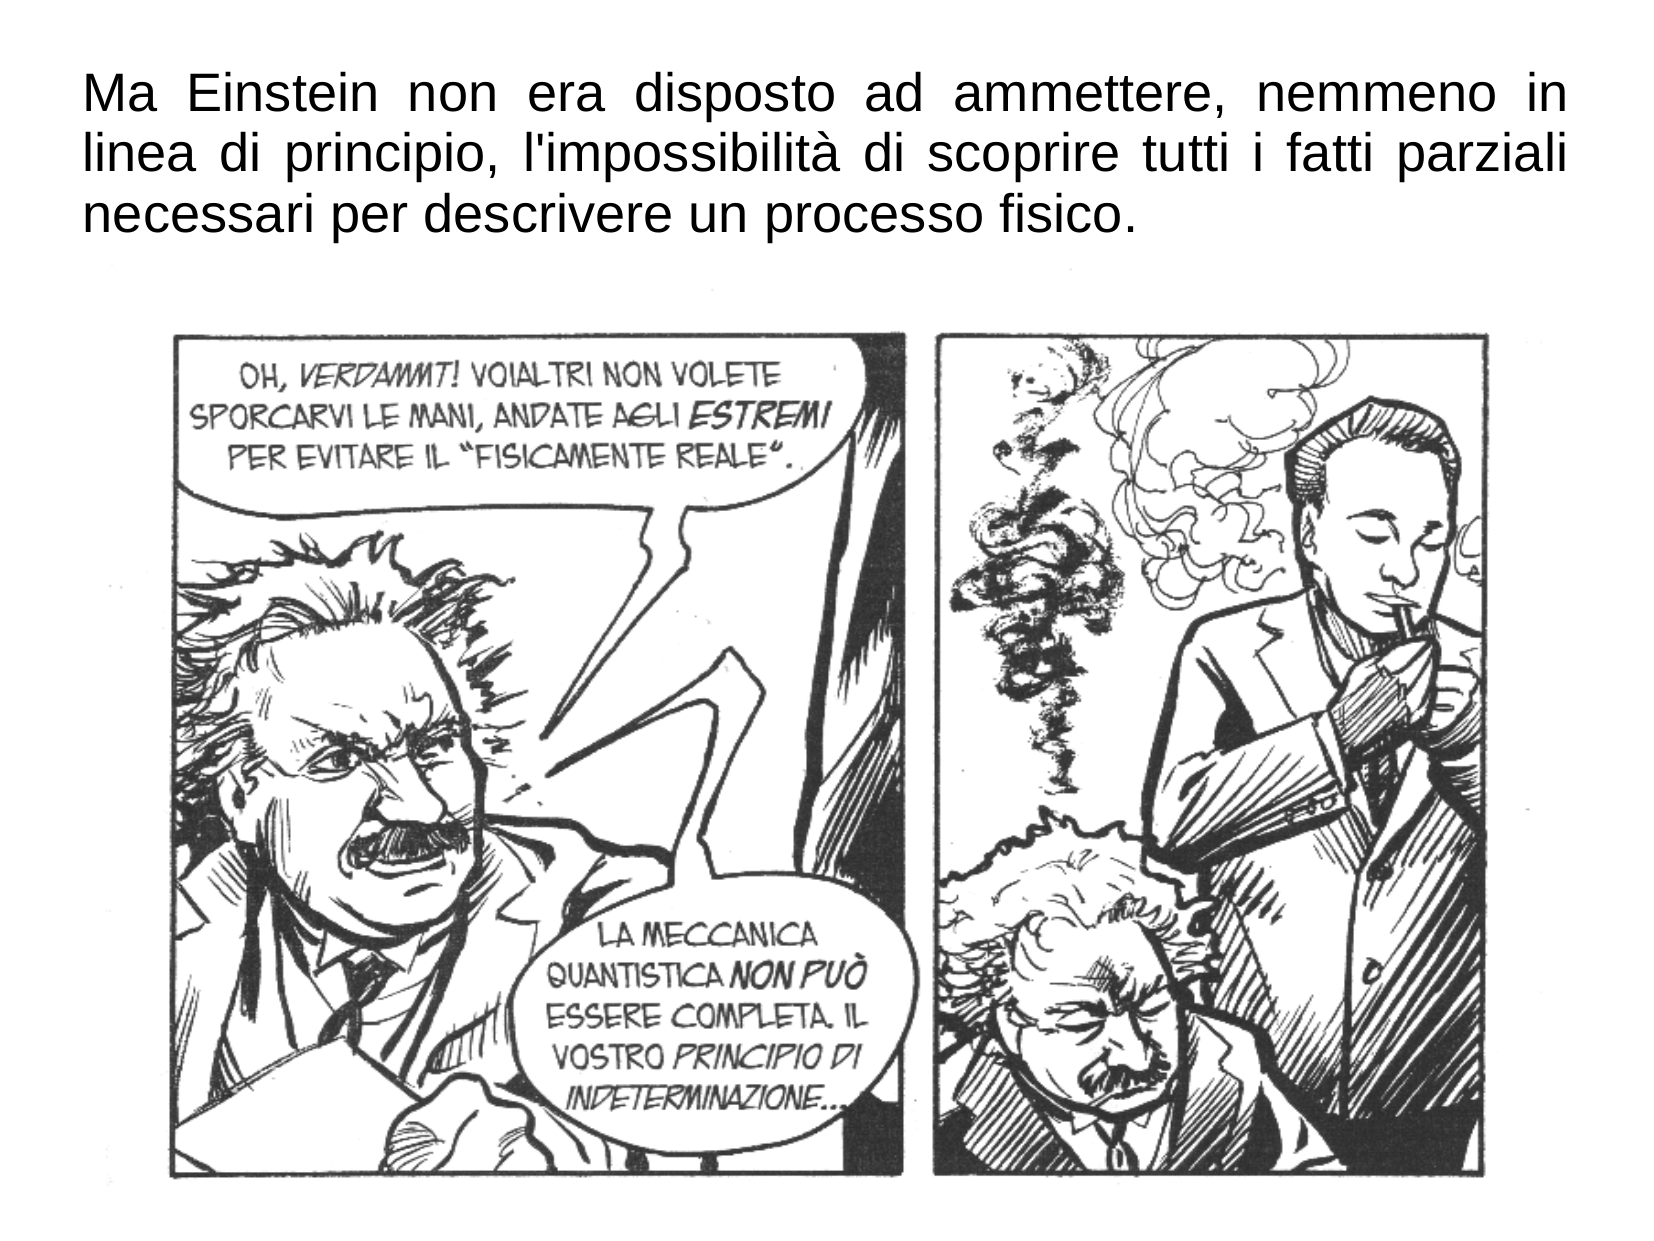

# Ma Einstein non era disposto ad ammettere, nemmeno in linea di principio, l'impossibilità di scoprire tutti i fatti parziali necessari per descrivere un processo fisico.